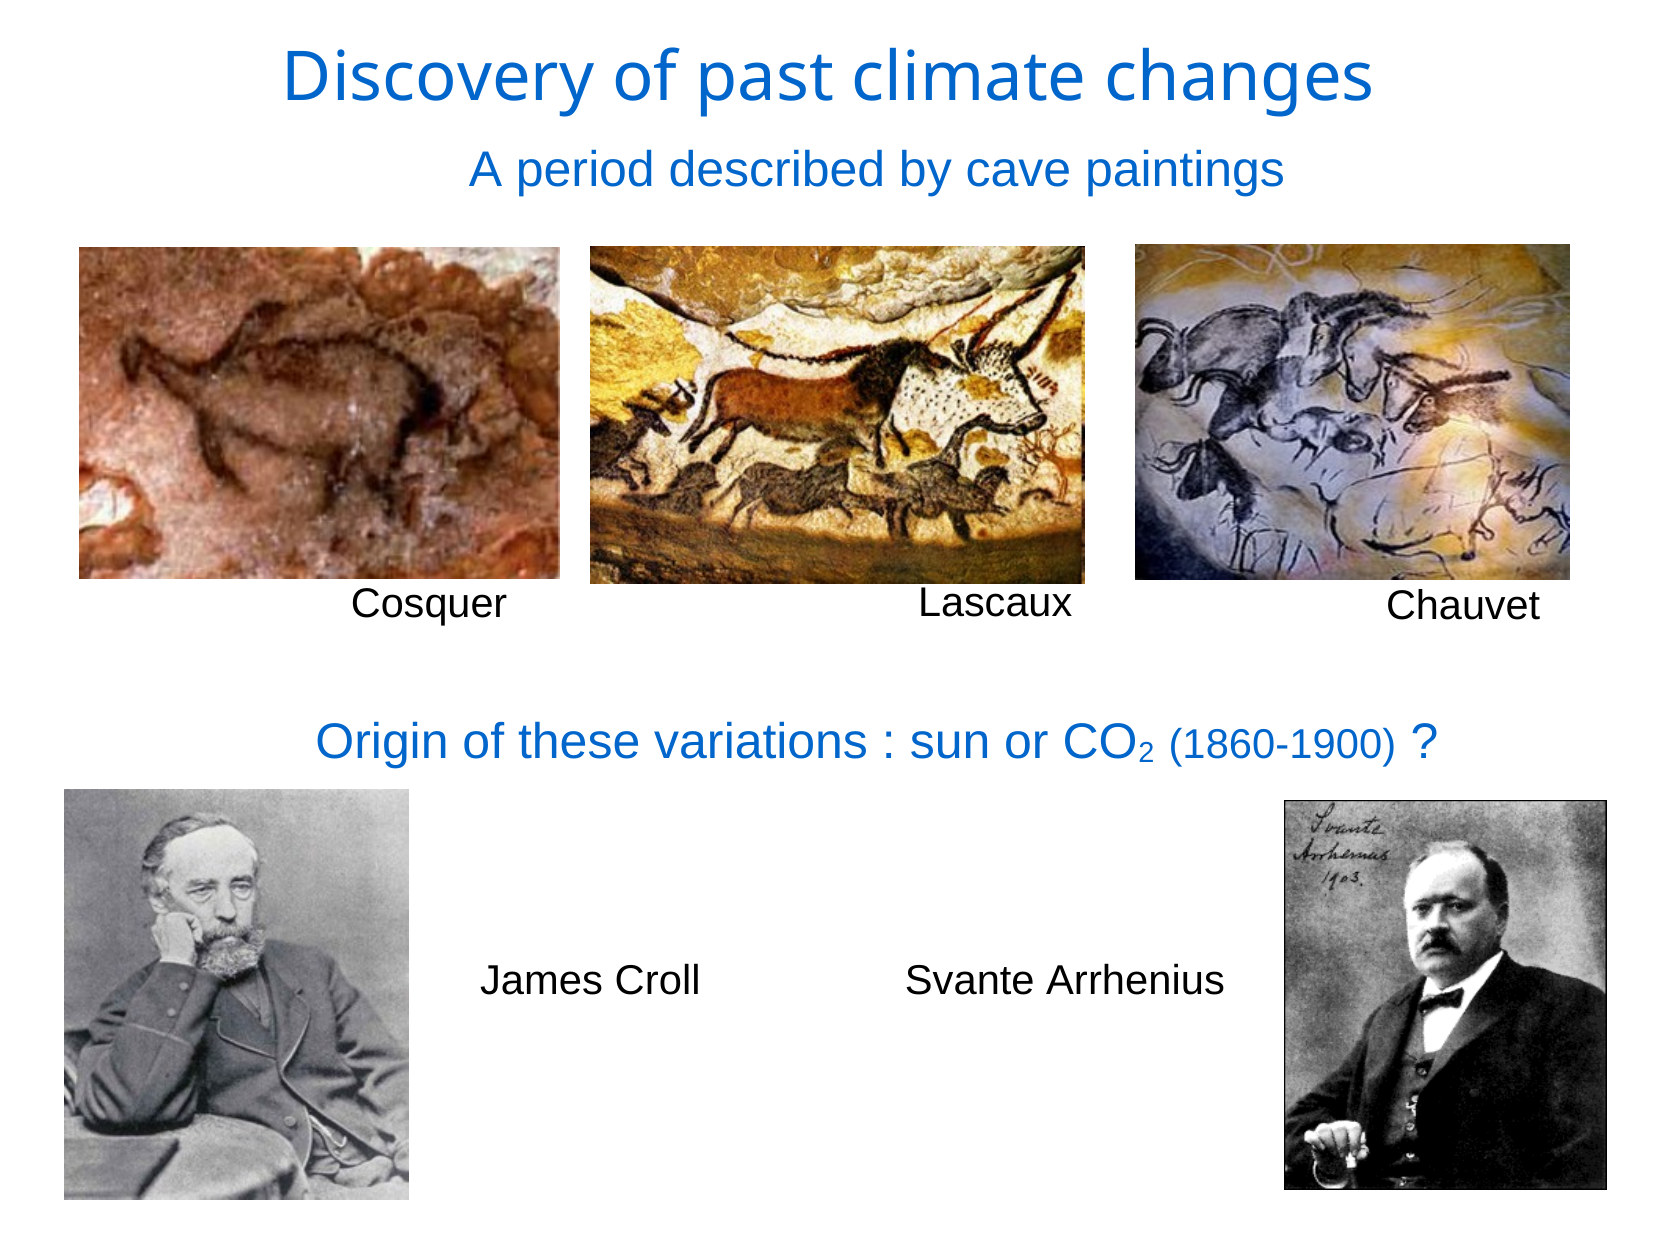

# Discovery of past climate changes
A period described by cave paintings
Lascaux
Cosquer
Chauvet
Origin of these variations : sun or CO2 (1860-1900) ?
James Croll
Svante Arrhenius